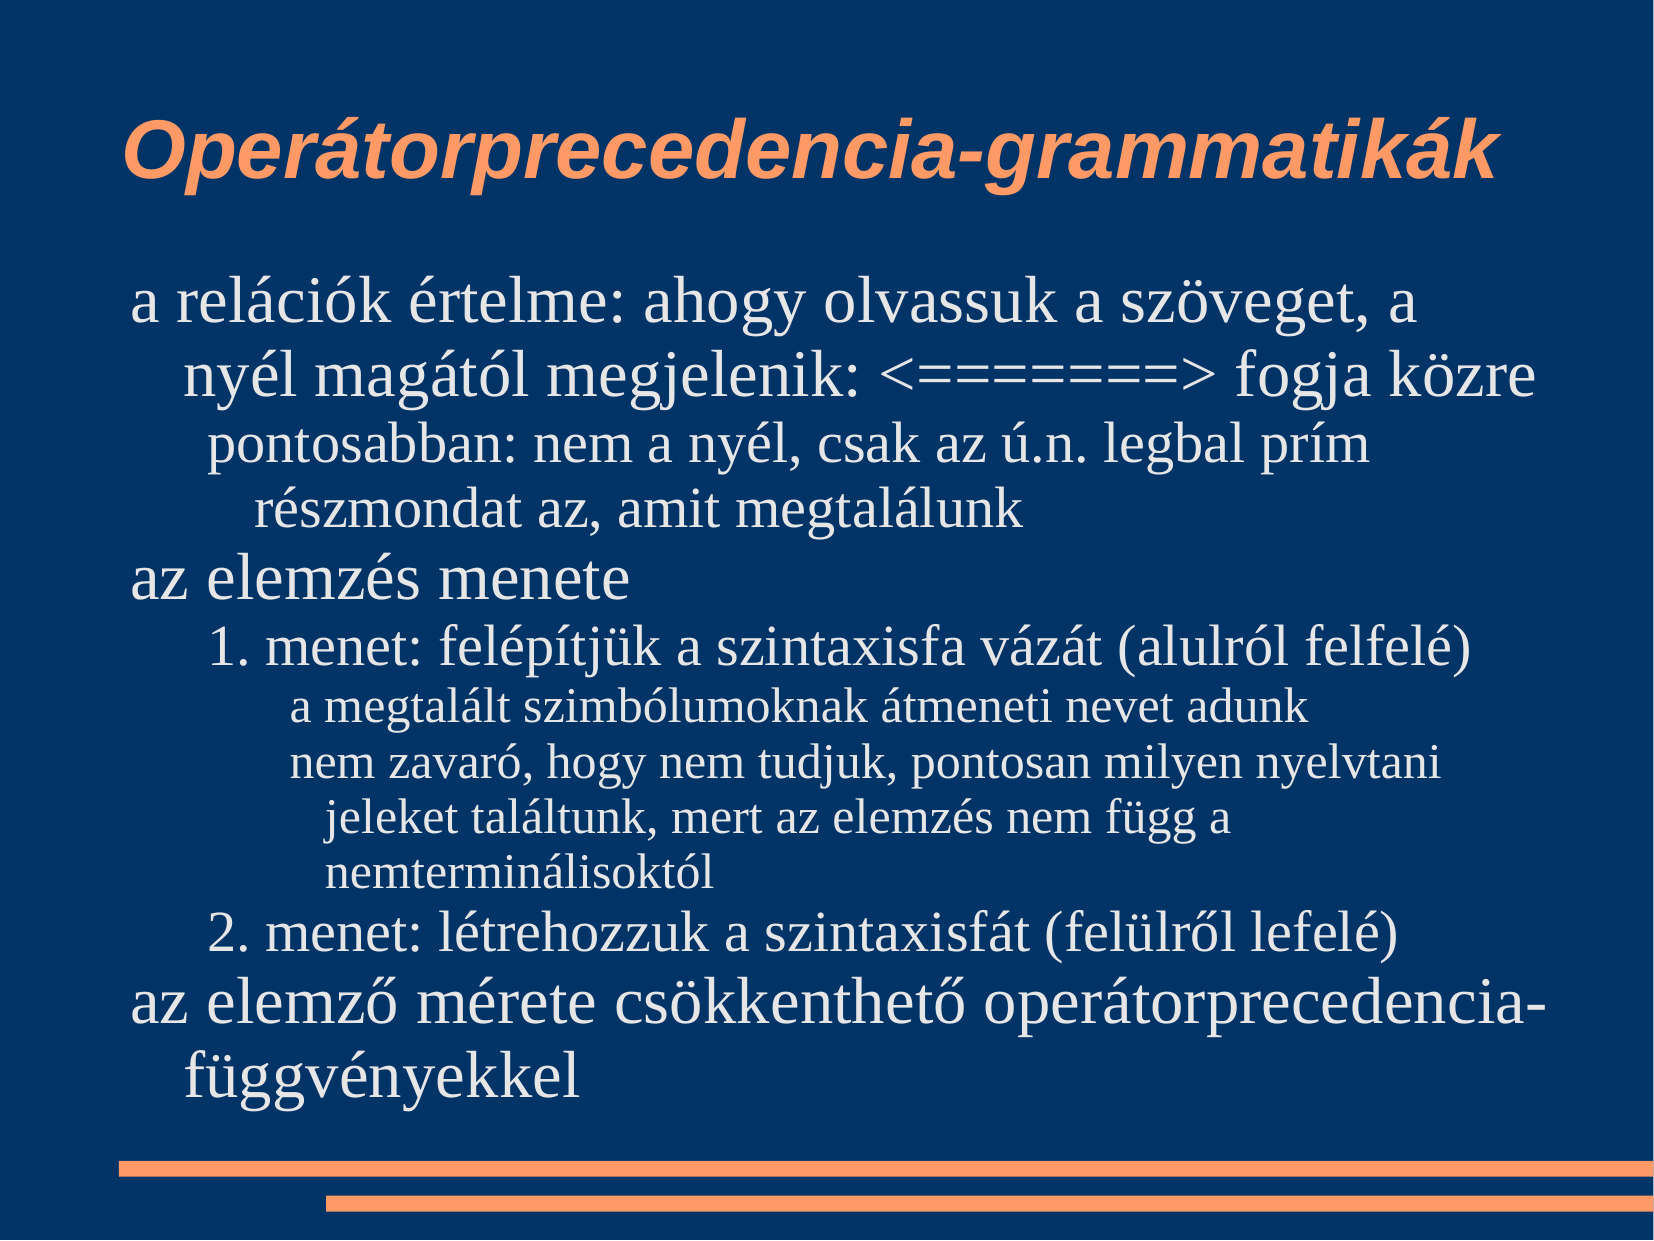

# Operátorprecedencia-grammatikák
a relációk értelme: ahogy olvassuk a szöveget, a nyél magától megjelenik: <=======> fogja közre
pontosabban: nem a nyél, csak az ú.n. legbal prím részmondat az, amit megtalálunk
az elemzés menete
1. menet: felépítjük a szintaxisfa vázát (alulról felfelé)
a megtalált szimbólumoknak átmeneti nevet adunk
nem zavaró, hogy nem tudjuk, pontosan milyen nyelvtani jeleket találtunk, mert az elemzés nem függ a nemterminálisoktól
2. menet: létrehozzuk a szintaxisfát (felülről lefelé)
az elemző mérete csökkenthető operátorprecedencia-függvényekkel